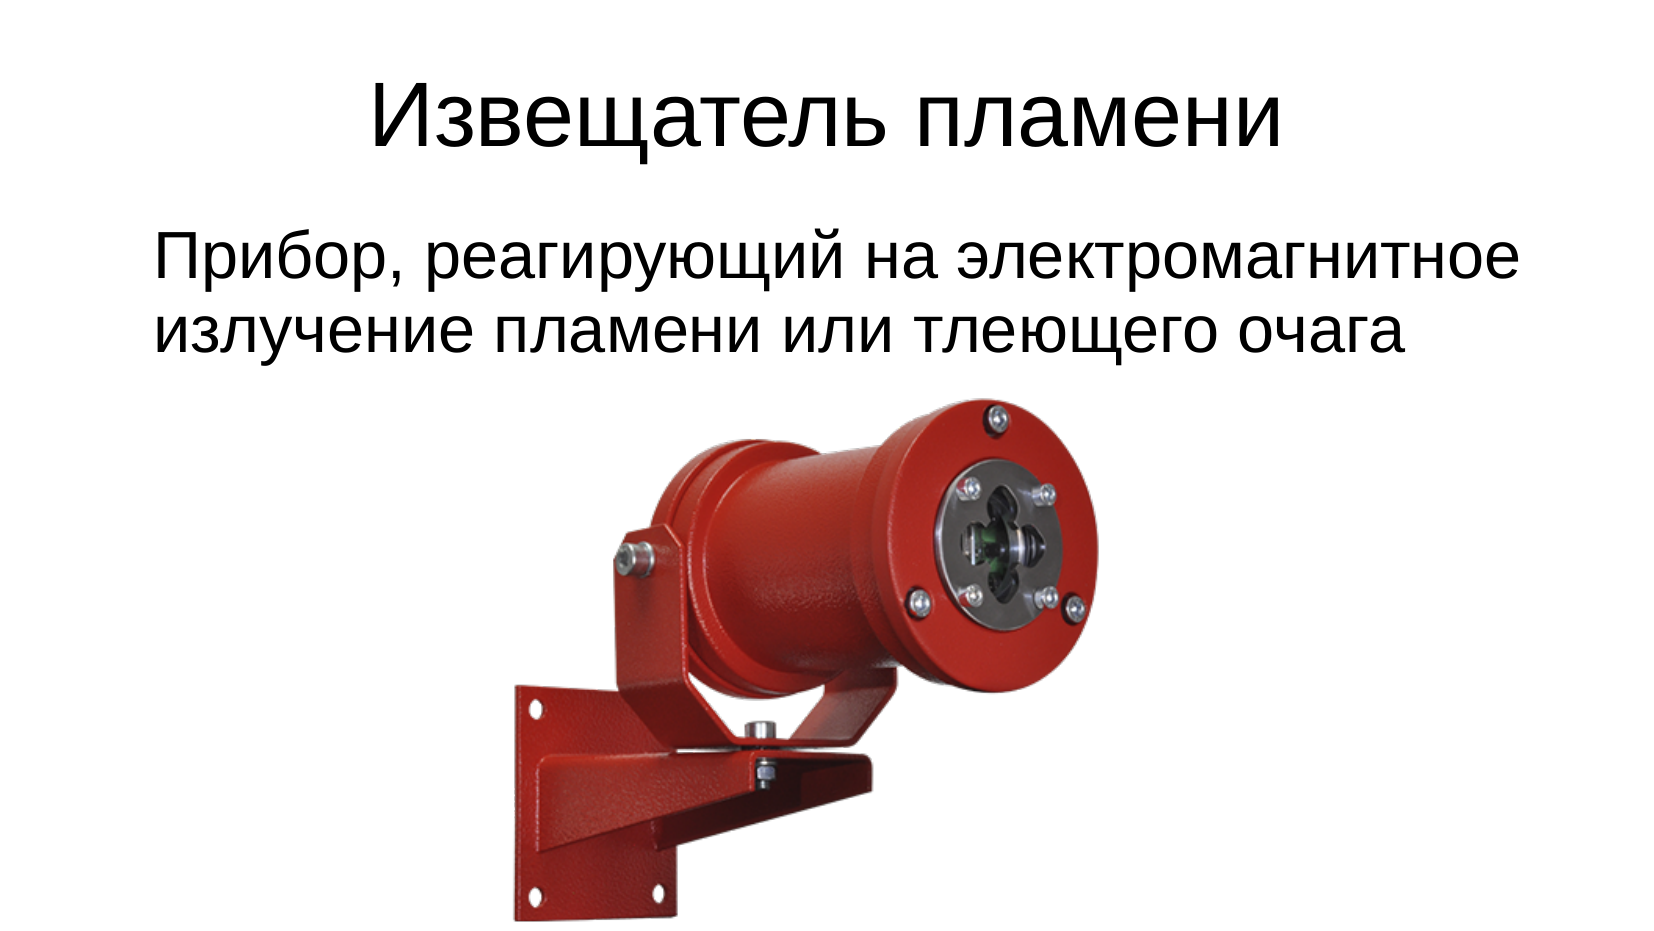

# Извещатель пламени
Прибор, реагирующий на электромагнитное излучение пламени или тлеющего очага